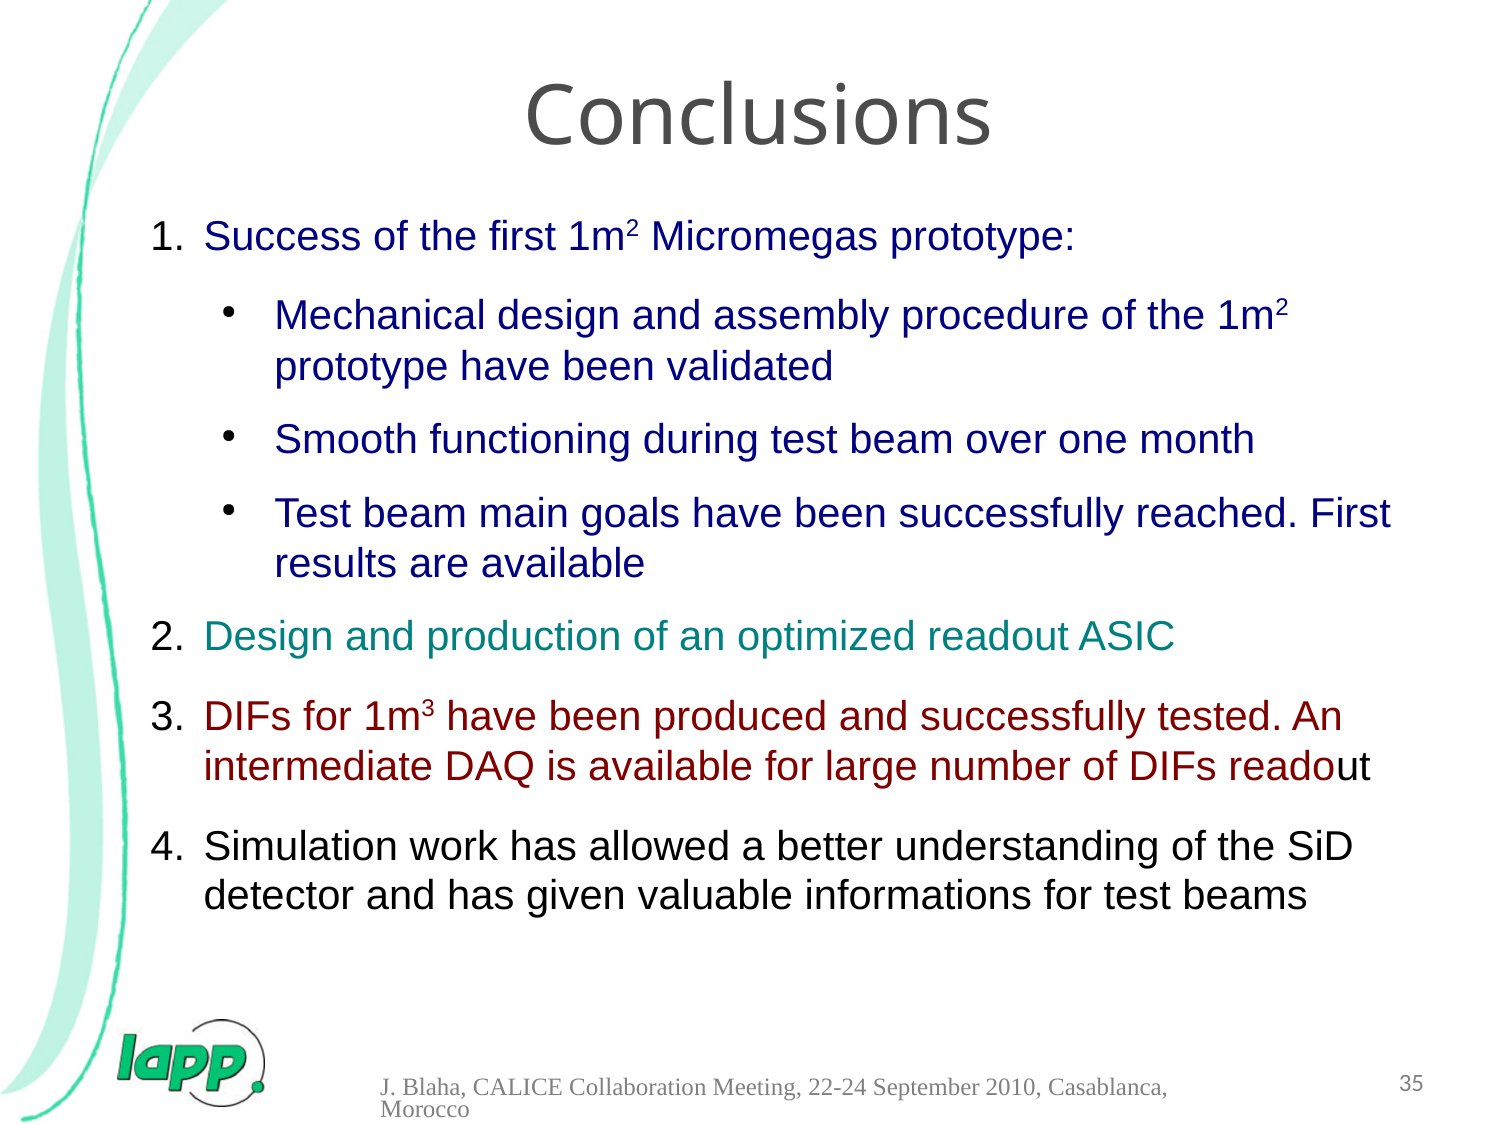

Conclusions
#
Success of the first 1m2 Micromegas prototype:
Mechanical design and assembly procedure of the 1m2 prototype have been validated
Smooth functioning during test beam over one month
Test beam main goals have been successfully reached. First results are available
Design and production of an optimized readout ASIC
DIFs for 1m3 have been produced and successfully tested. An intermediate DAQ is available for large number of DIFs readout
Simulation work has allowed a better understanding of the SiD detector and has given valuable informations for test beams
35
J. Blaha, CALICE Collaboration Meeting, 22-24 September 2010, Casablanca, Morocco